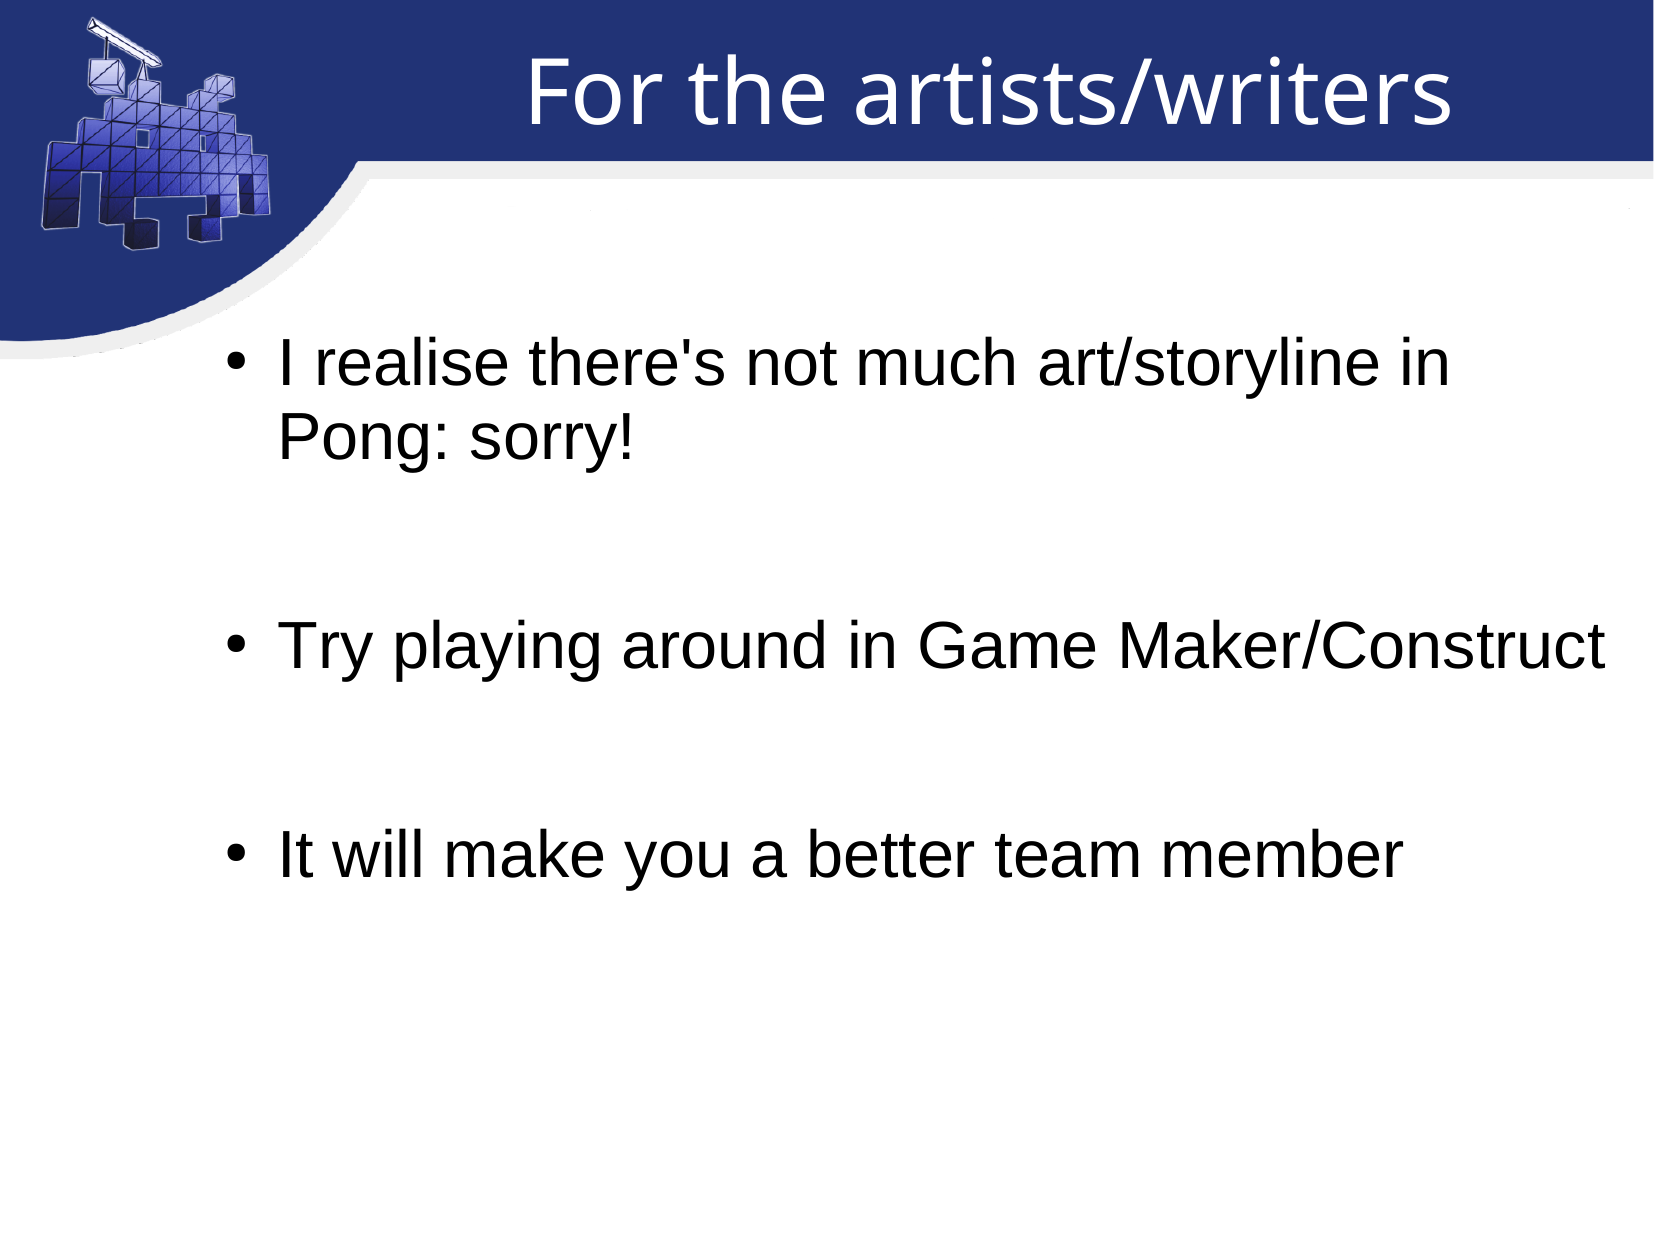

# For the artists/writers
I realise there's not much art/storyline in Pong: sorry!
Try playing around in Game Maker/Construct
It will make you a better team member